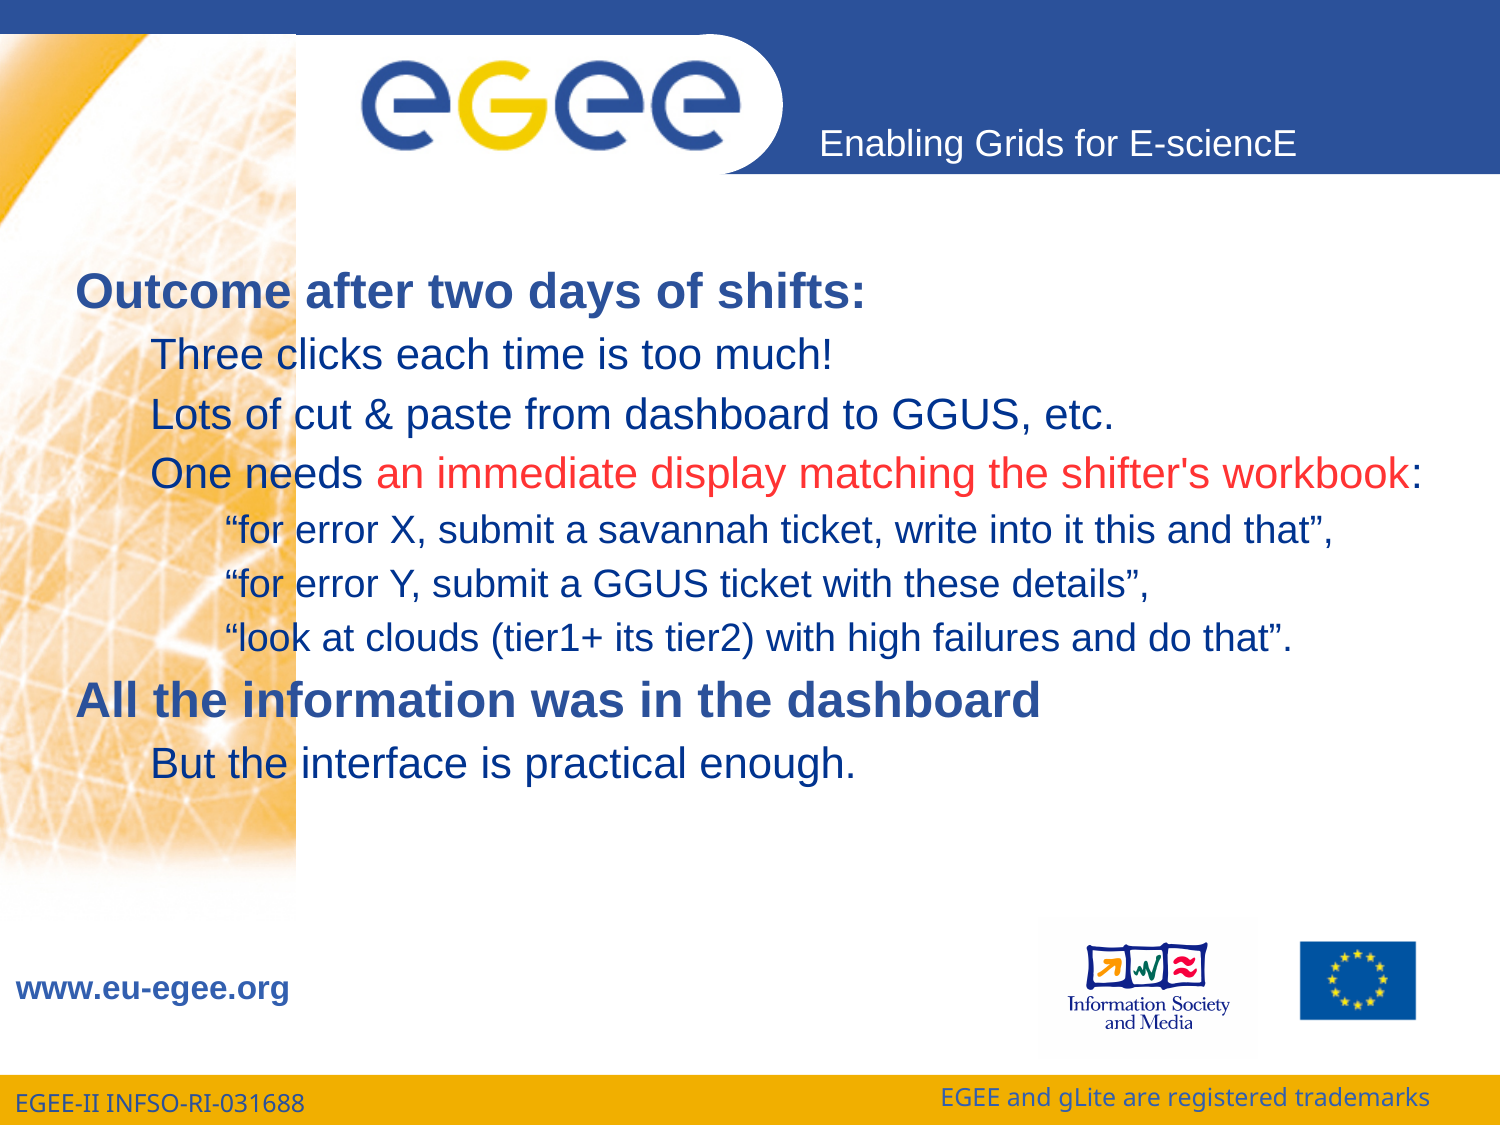

Outcome after two days of shifts:
Three clicks each time is too much!
Lots of cut & paste from dashboard to GGUS, etc.
One needs an immediate display matching the shifter's workbook:
“for error X, submit a savannah ticket, write into it this and that”,
“for error Y, submit a GGUS ticket with these details”,
“look at clouds (tier1+ its tier2) with high failures and do that”.
All the information was in the dashboard
But the interface is practical enough.
#